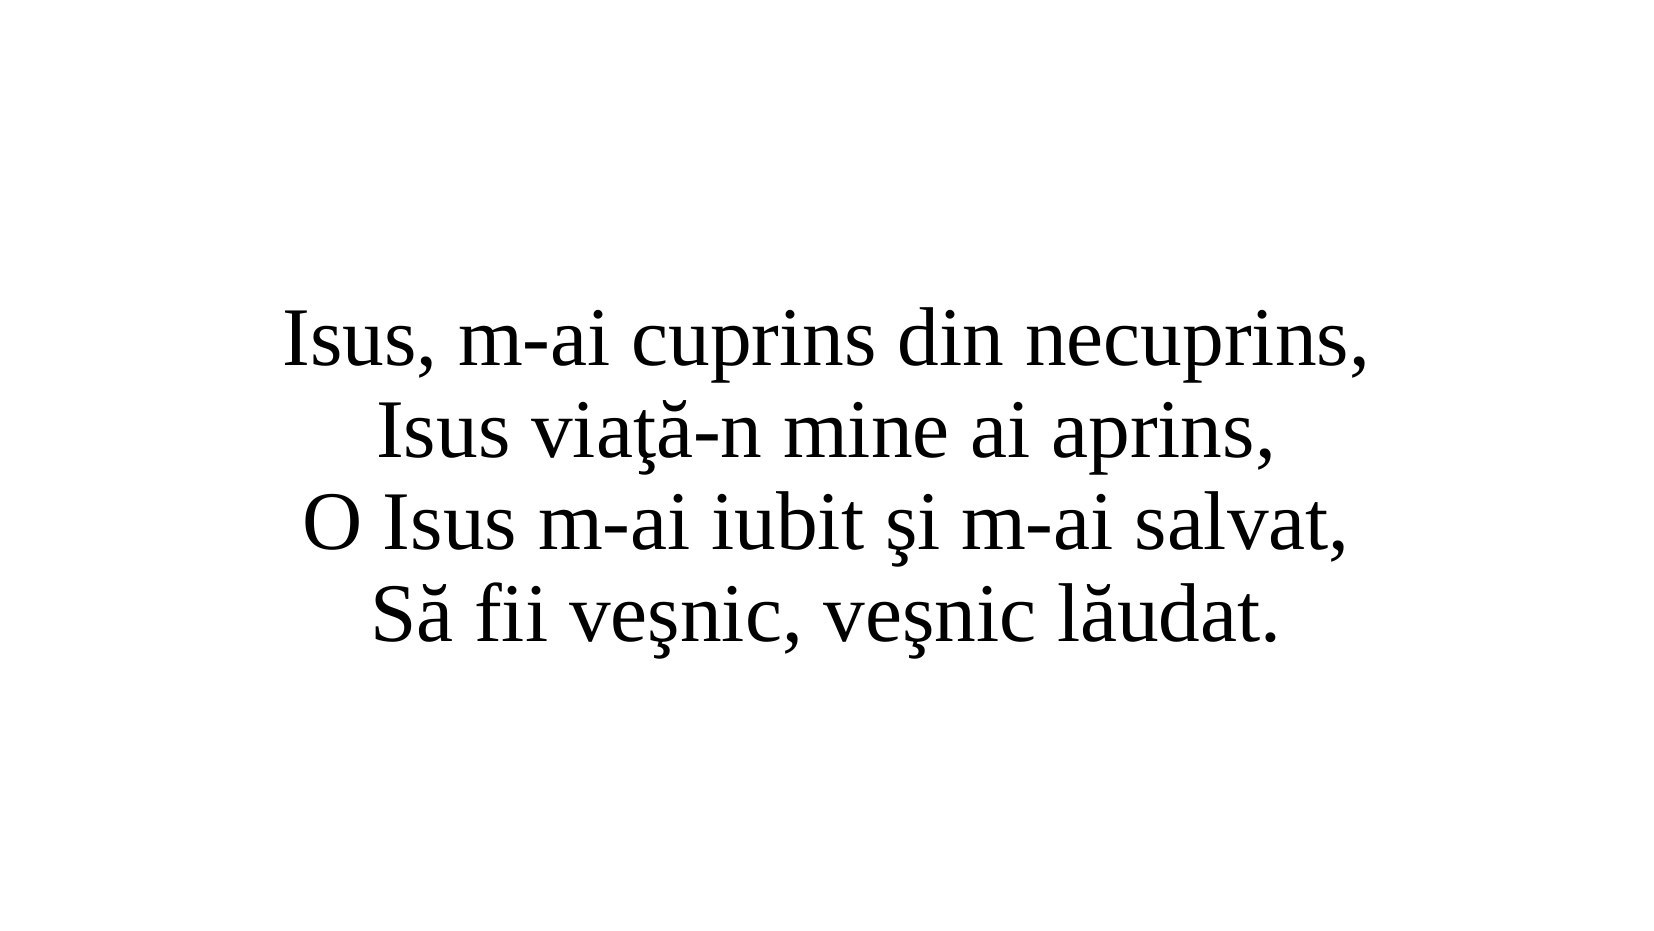

# Isus, m-ai cuprins din necuprins,
Isus viaţă-n mine ai aprins,
O Isus m-ai iubit şi m-ai salvat,
Să fii veşnic, veşnic lăudat.